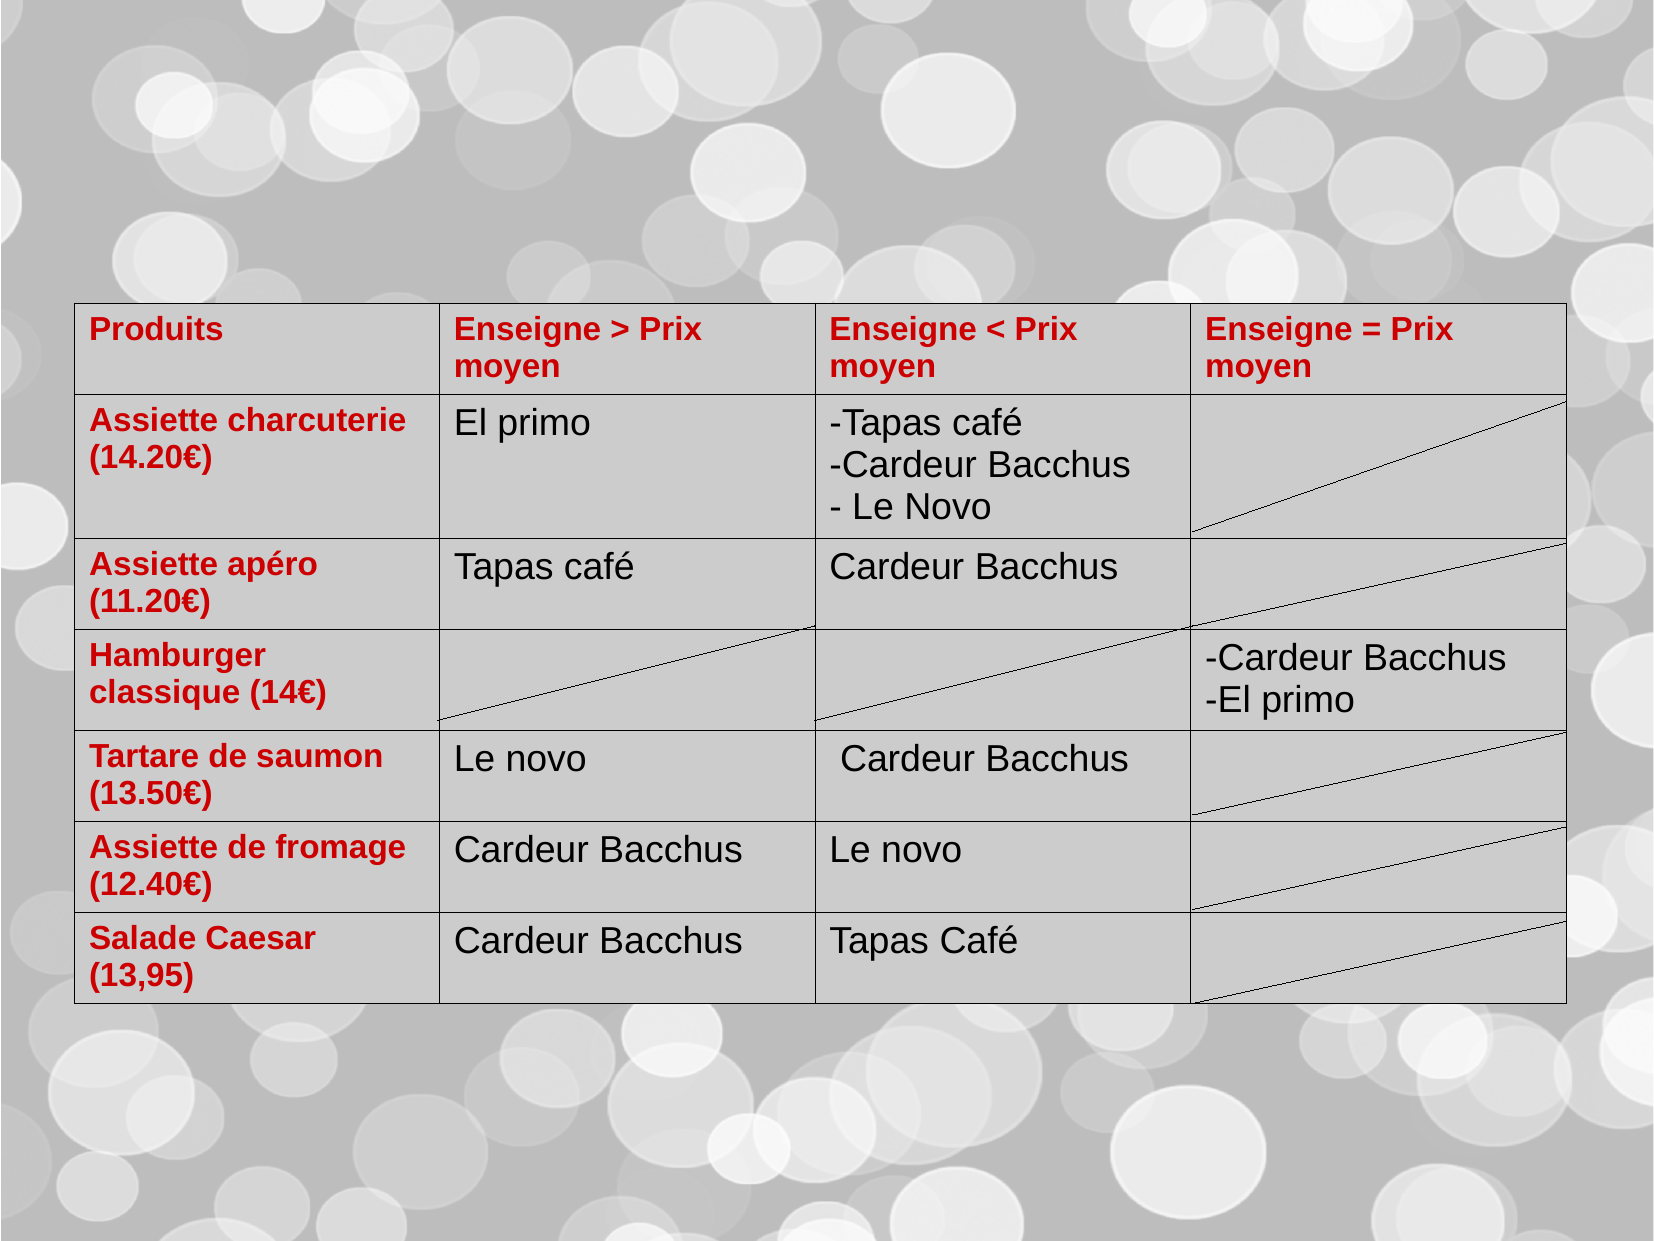

| Produits | Enseigne > Prix moyen | Enseigne < Prix moyen | Enseigne = Prix moyen |
| --- | --- | --- | --- |
| Assiette charcuterie (14.20€) | El primo | -Tapas café -Cardeur Bacchus - Le Novo | |
| Assiette apéro (11.20€) | Tapas café | Cardeur Bacchus | |
| Hamburger classique (14€) | | | -Cardeur Bacchus -El primo |
| Tartare de saumon (13.50€) | Le novo | Cardeur Bacchus | |
| Assiette de fromage (12.40€) | Cardeur Bacchus | Le novo | |
| Salade Caesar (13,95) | Cardeur Bacchus | Tapas Café | |